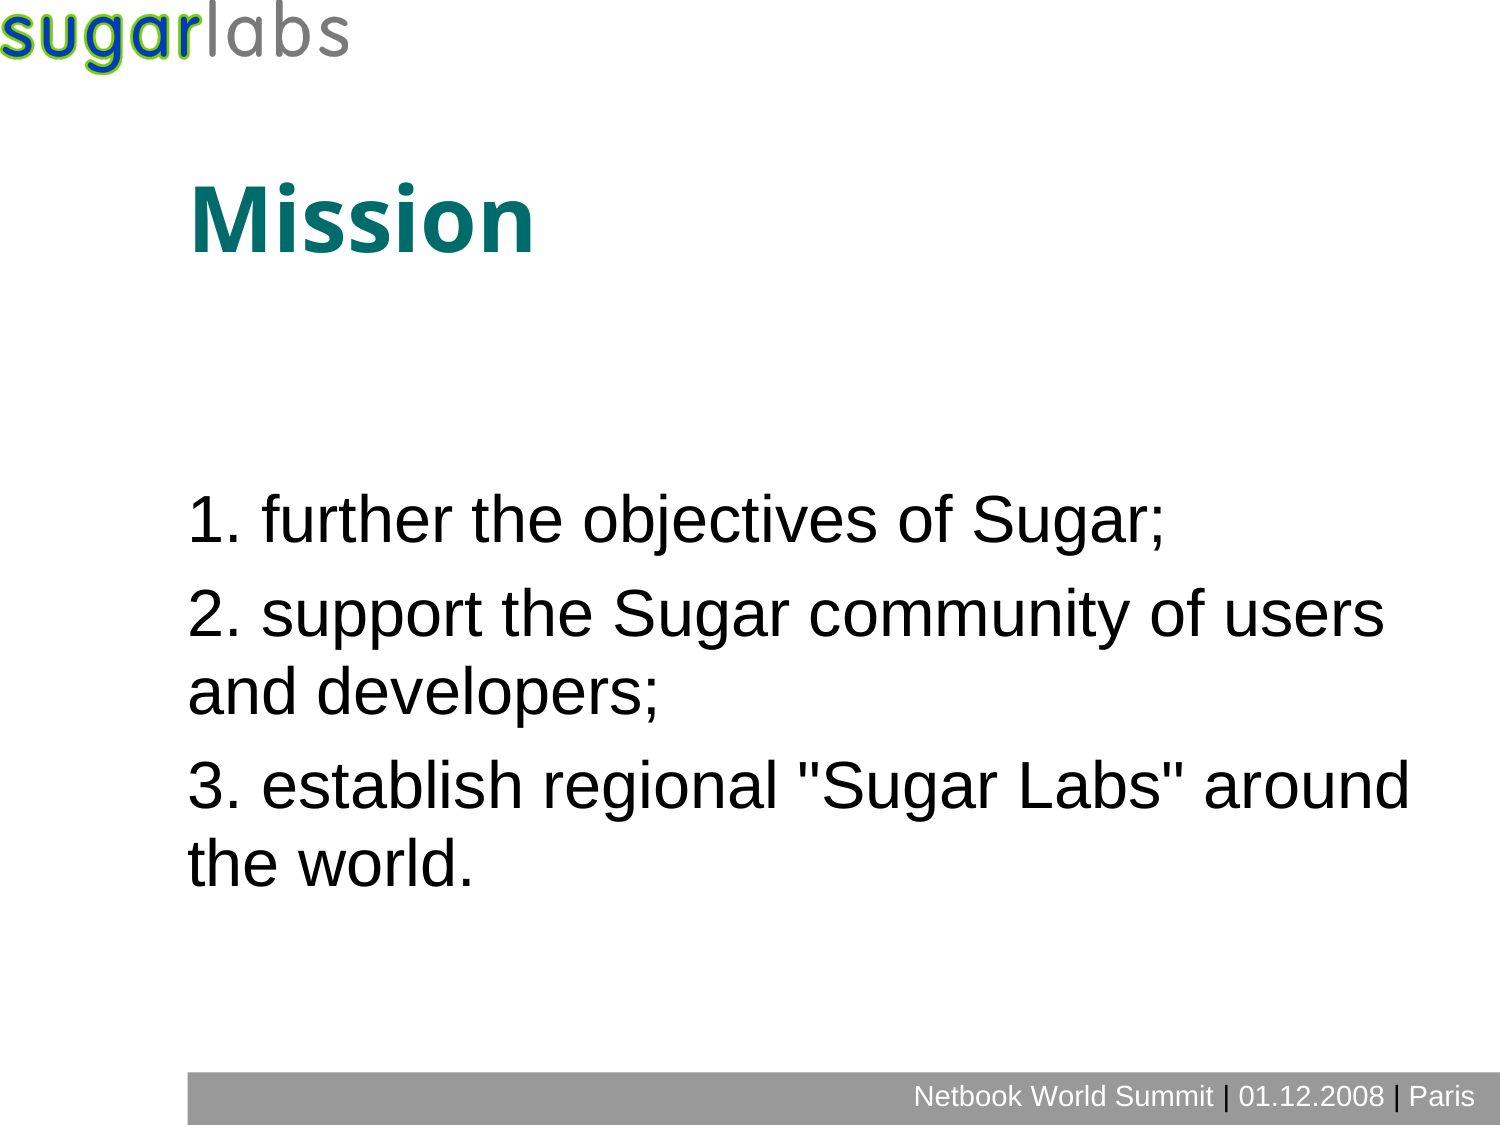

# Mission
1. further the objectives of Sugar;
2. support the Sugar community of users and developers;
3. establish regional "Sugar Labs" around the world.